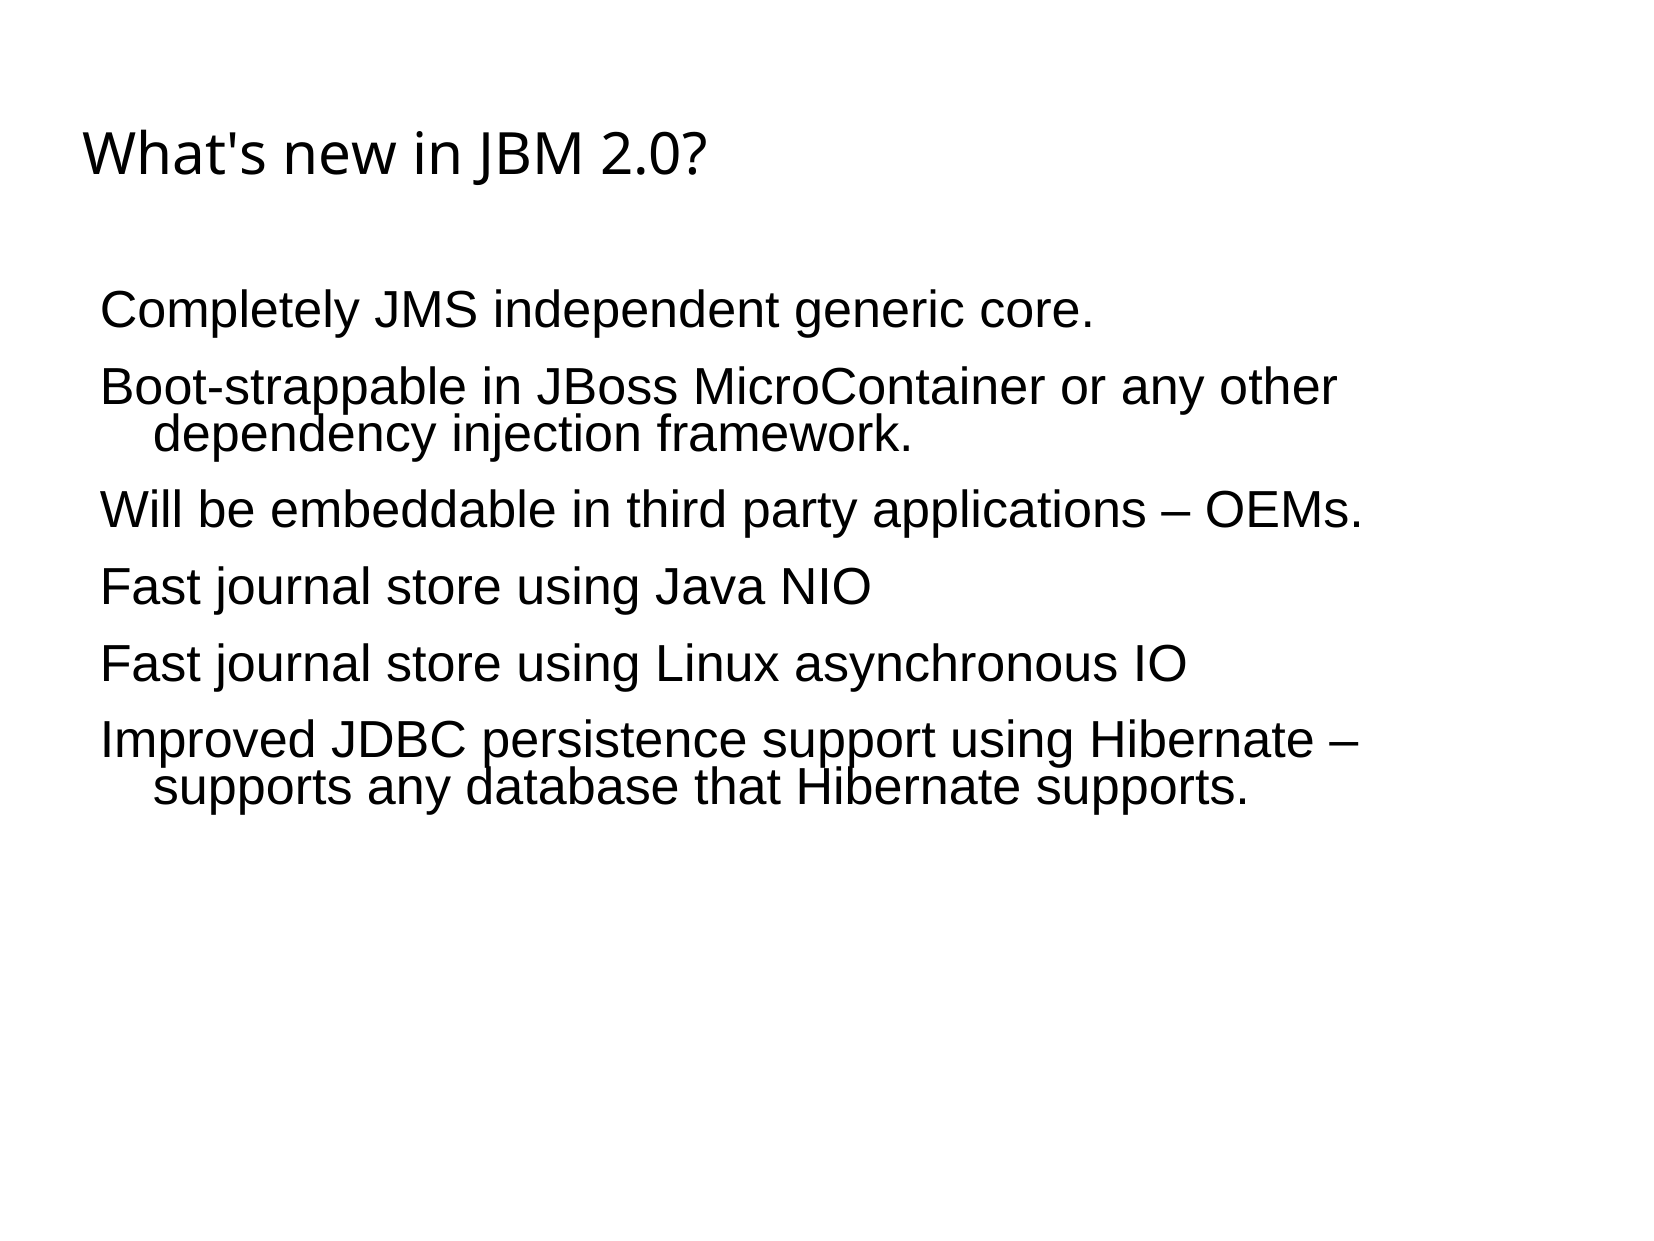

# What's new in JBM 2.0?
Completely JMS independent generic core.
Boot-strappable in JBoss MicroContainer or any other dependency injection framework.
Will be embeddable in third party applications – OEMs.
Fast journal store using Java NIO
Fast journal store using Linux asynchronous IO
Improved JDBC persistence support using Hibernate – supports any database that Hibernate supports.